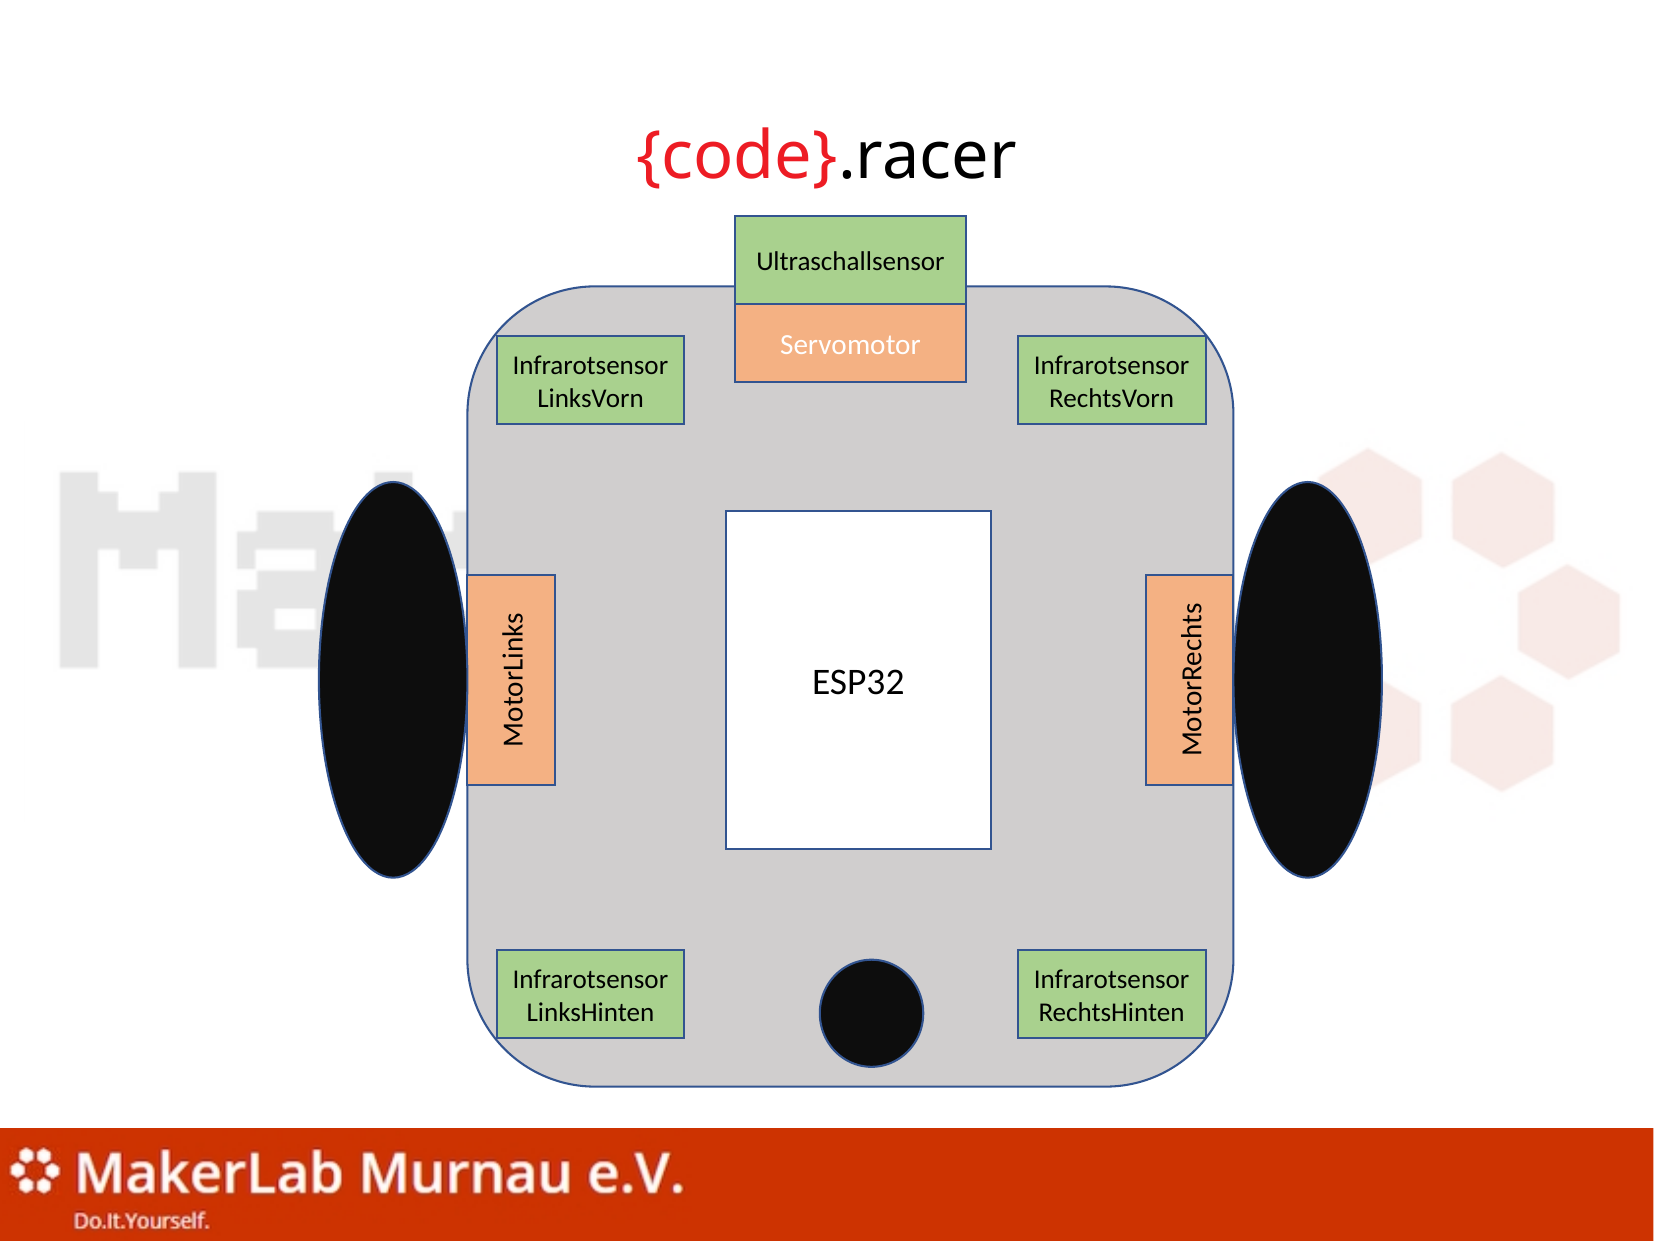

# {code}.racer
Ultraschallsensor
Servomotor
Infrarotsensor
LinksVorn
Infrarotsensor
RechtsVorn
ESP32
MotorLinks
MotorRechts
Infrarotsensor
LinksHinten
Infrarotsensor
RechtsHinten